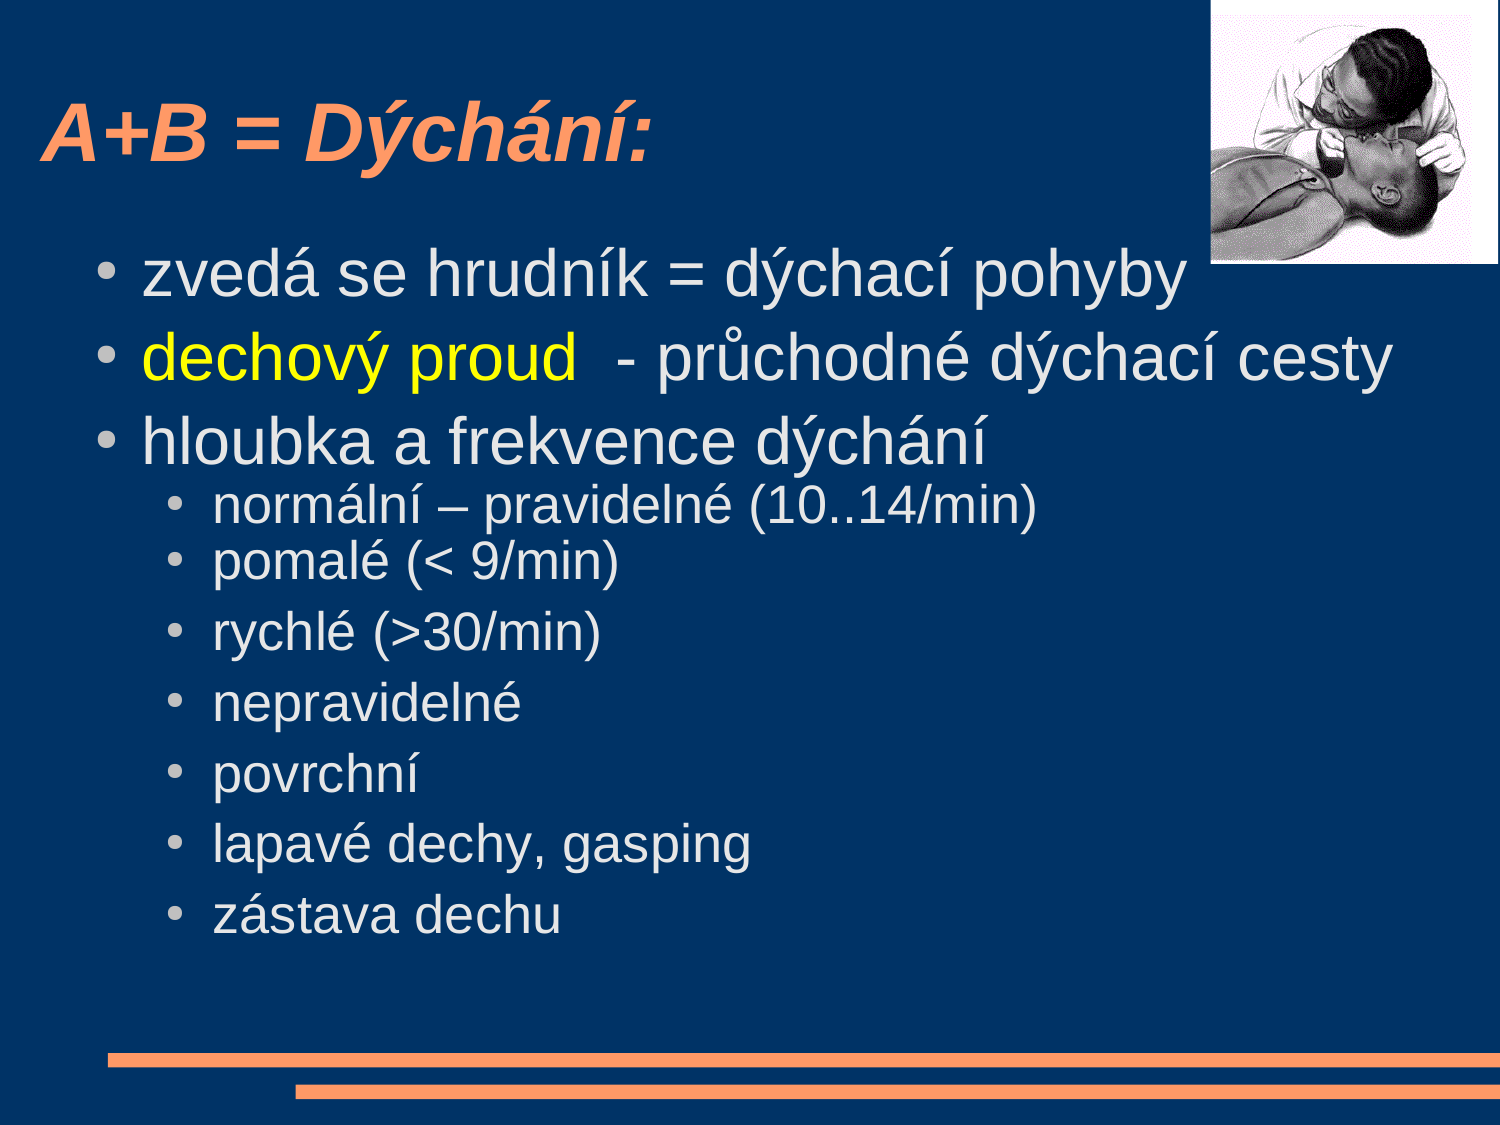

# A+B = Dýchání:
zvedá se hrudník = dýchací pohyby
dechový proud - průchodné dýchací cesty
hloubka a frekvence dýchání
normální – pravidelné (10..14/min)
pomalé (< 9/min)
rychlé (>30/min)
nepravidelné
povrchní
lapavé dechy, gasping
zástava dechu